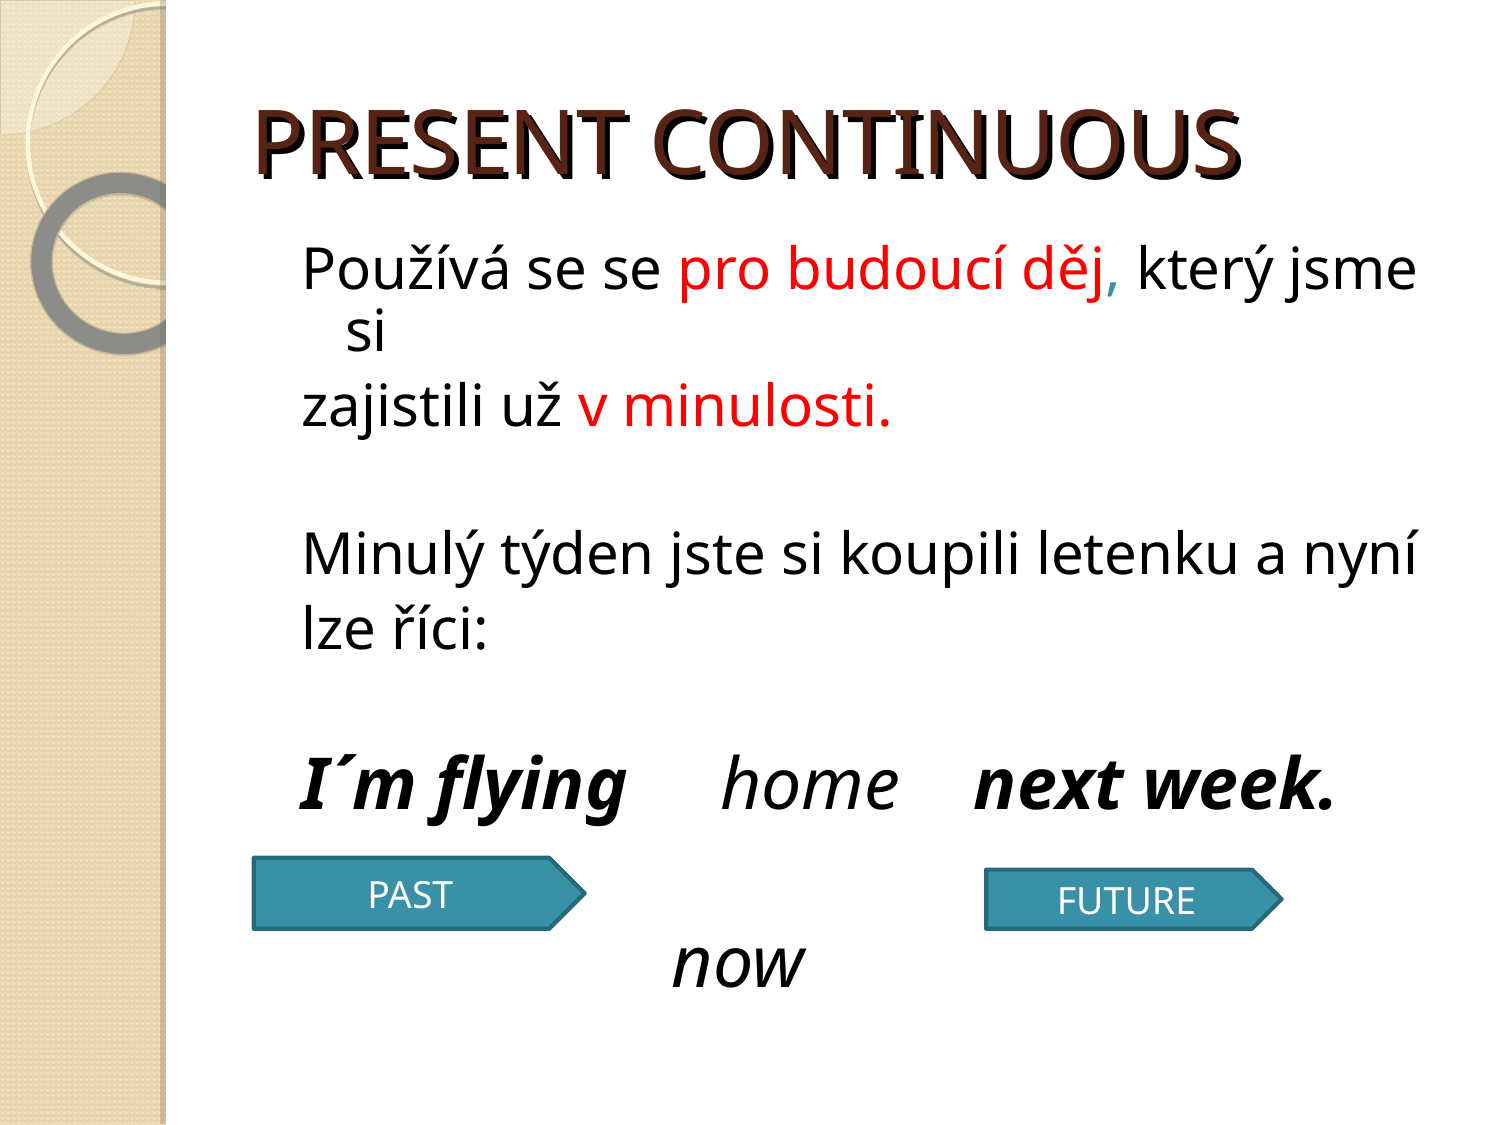

# PRESENT CONTINUOUS
Používá se se pro budoucí děj, který jsme si
zajistili už v minulosti.
Minulý týden jste si koupili letenku a nyní
lze říci:
I´m flying home next week.
 now
PAST
FUTURE